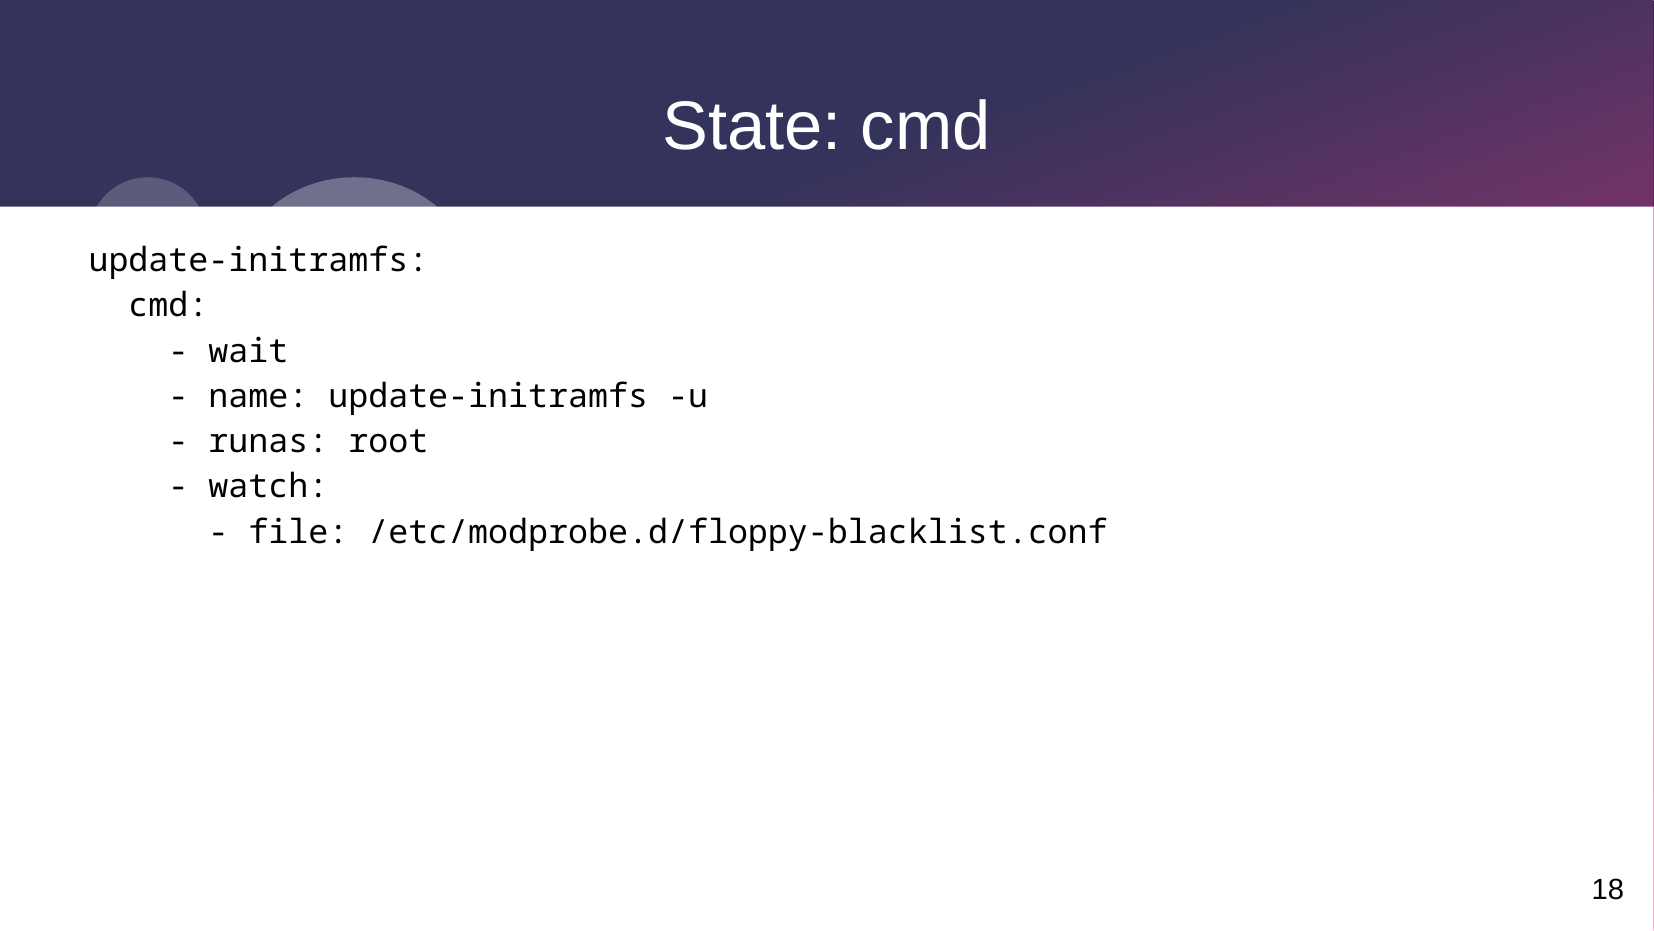

# State: cmd
update-initramfs:
 cmd:
 - wait
 - name: update-initramfs -u
 - runas: root
 - watch:
 - file: /etc/modprobe.d/floppy-blacklist.conf